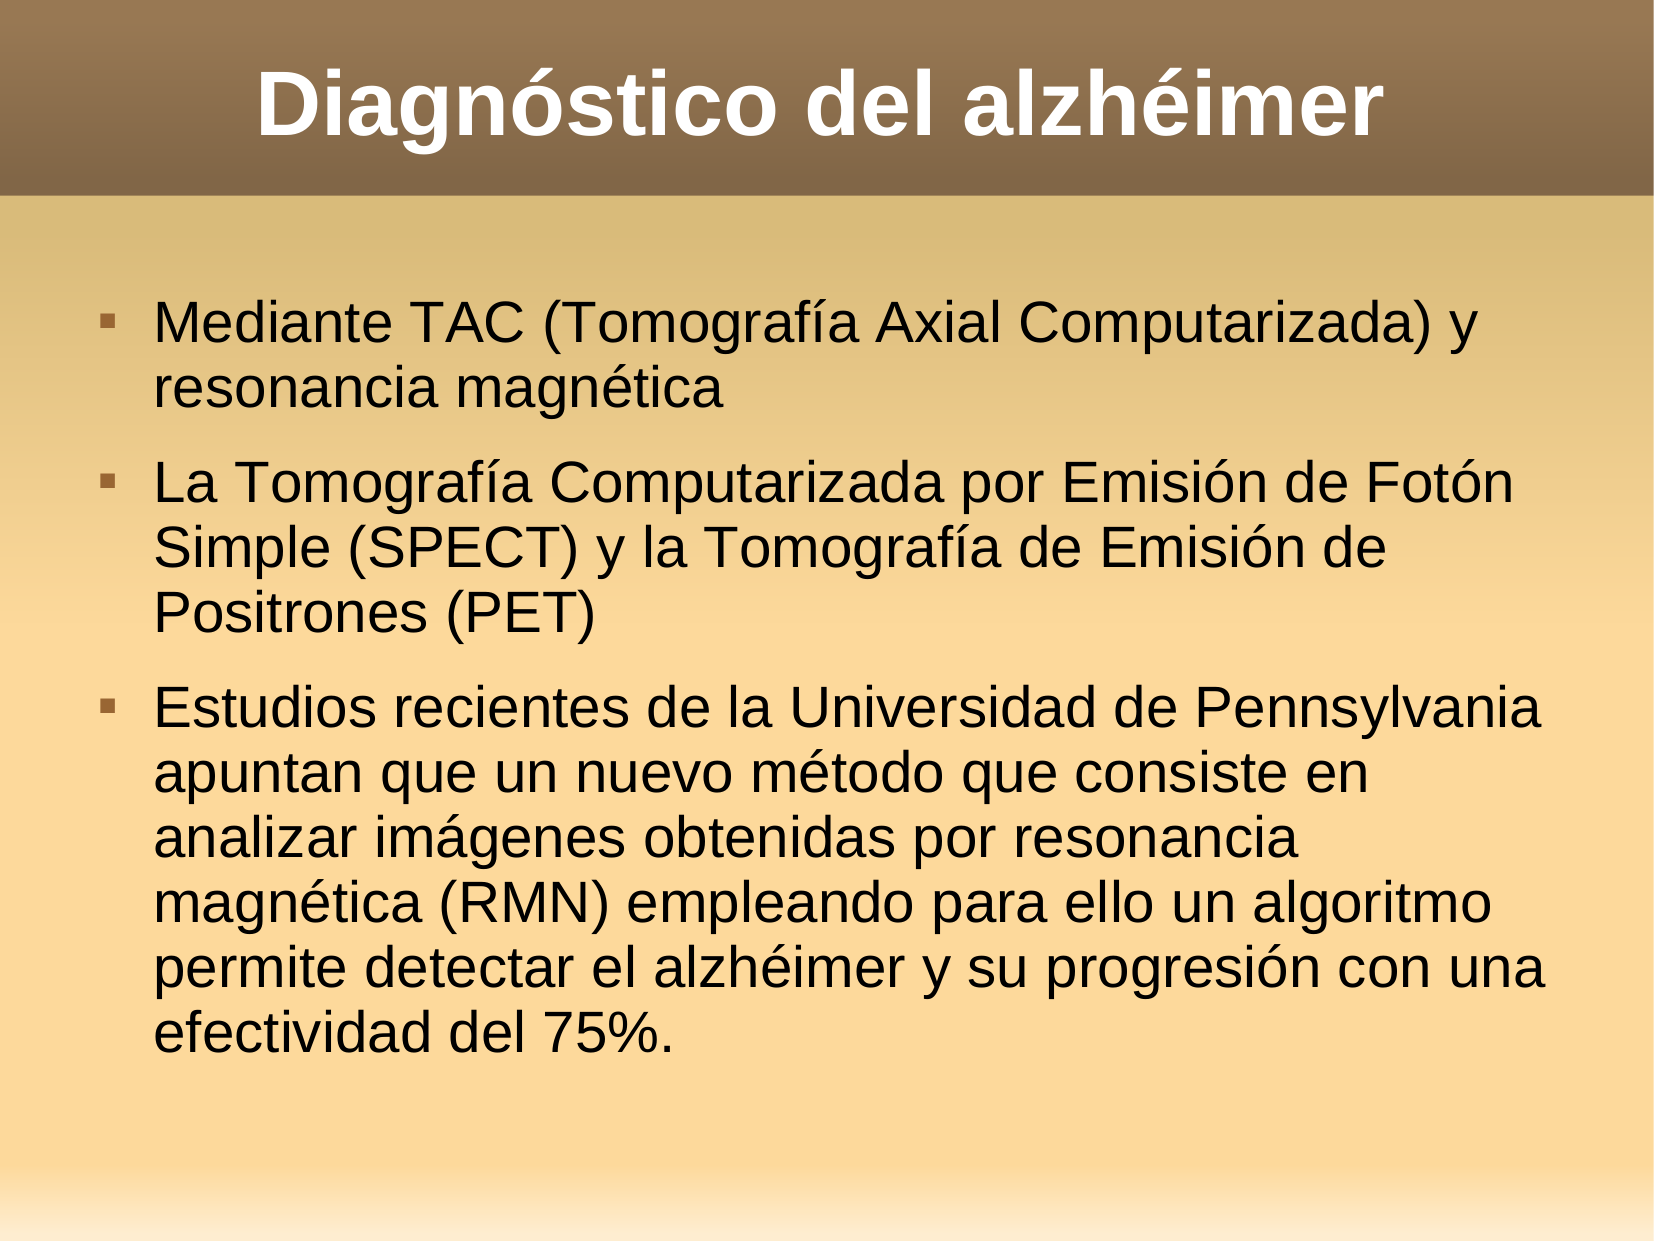

# Diagnóstico del alzhéimer
Mediante TAC (Tomografía Axial Computarizada) y resonancia magnética
La Tomografía Computarizada por Emisión de Fotón Simple (SPECT) y la Tomografía de Emisión de Positrones (PET)
Estudios recientes de la Universidad de Pennsylvania apuntan que un nuevo método que consiste en analizar imágenes obtenidas por resonancia magnética (RMN) empleando para ello un algoritmo permite detectar el alzhéimer y su progresión con una efectividad del 75%.